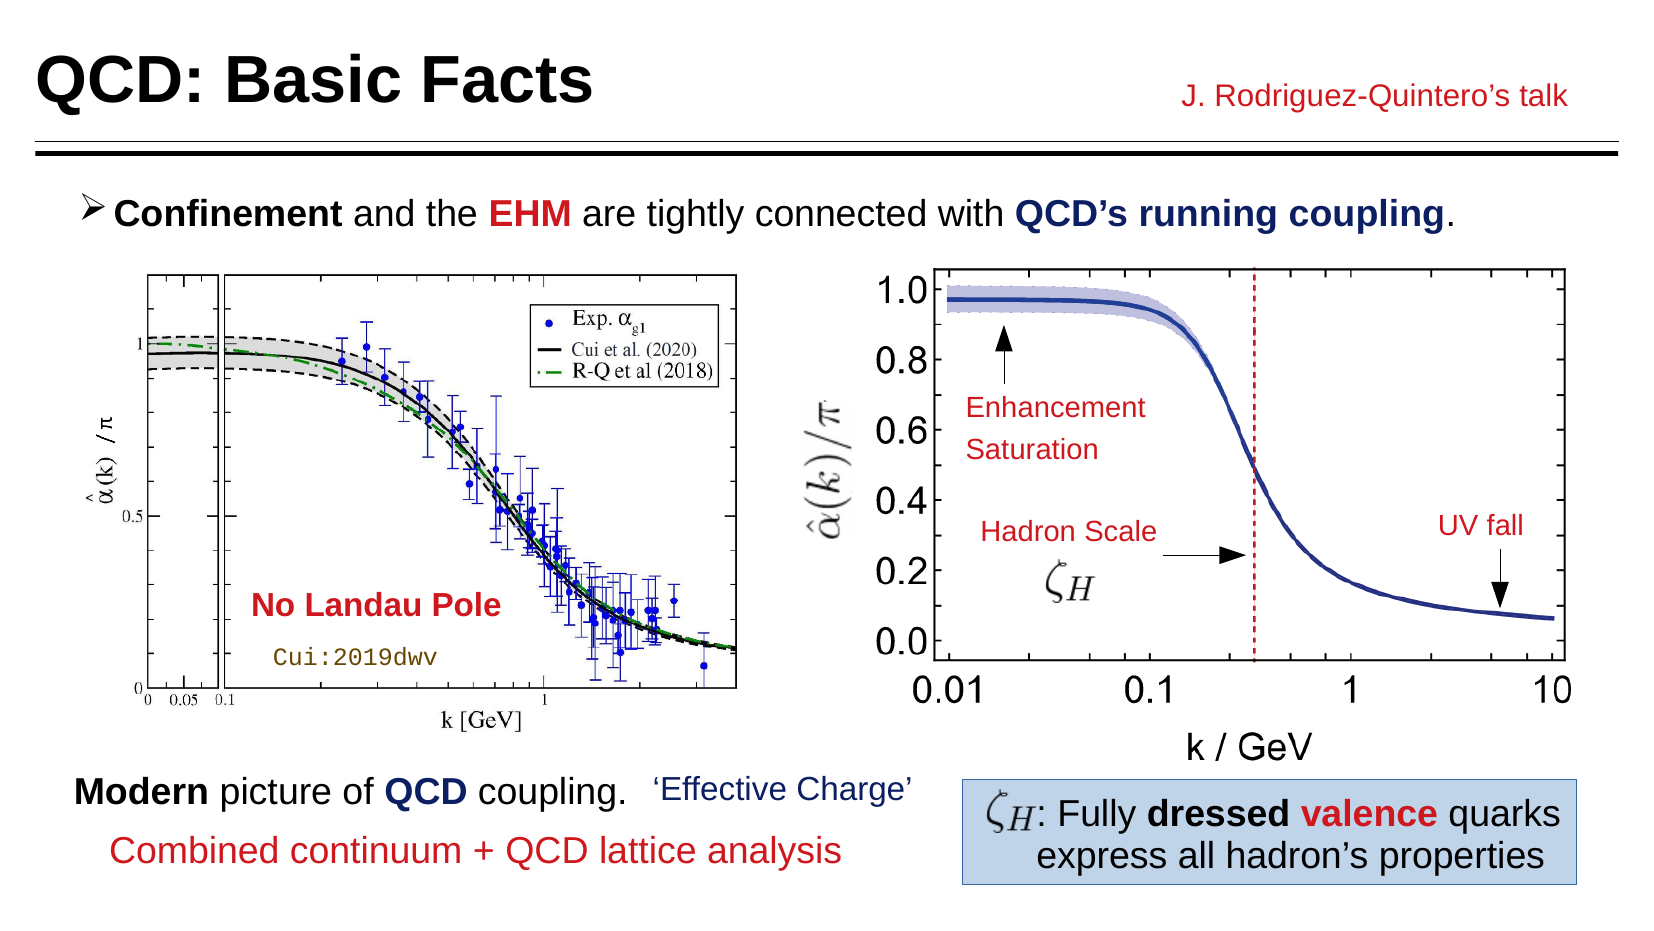

QCD: Basic Facts
J. Rodriguez-Quintero’s talk
Confinement and the EHM are tightly connected with QCD’s running coupling.
Enhancement
Saturation
UV fall
Hadron Scale
No Landau Pole
Cui:2019dwv
Modern picture of QCD coupling.
‘Effective Charge’
: Fully dressed valence quarks express all hadron’s properties
Combined continuum + QCD lattice analysis